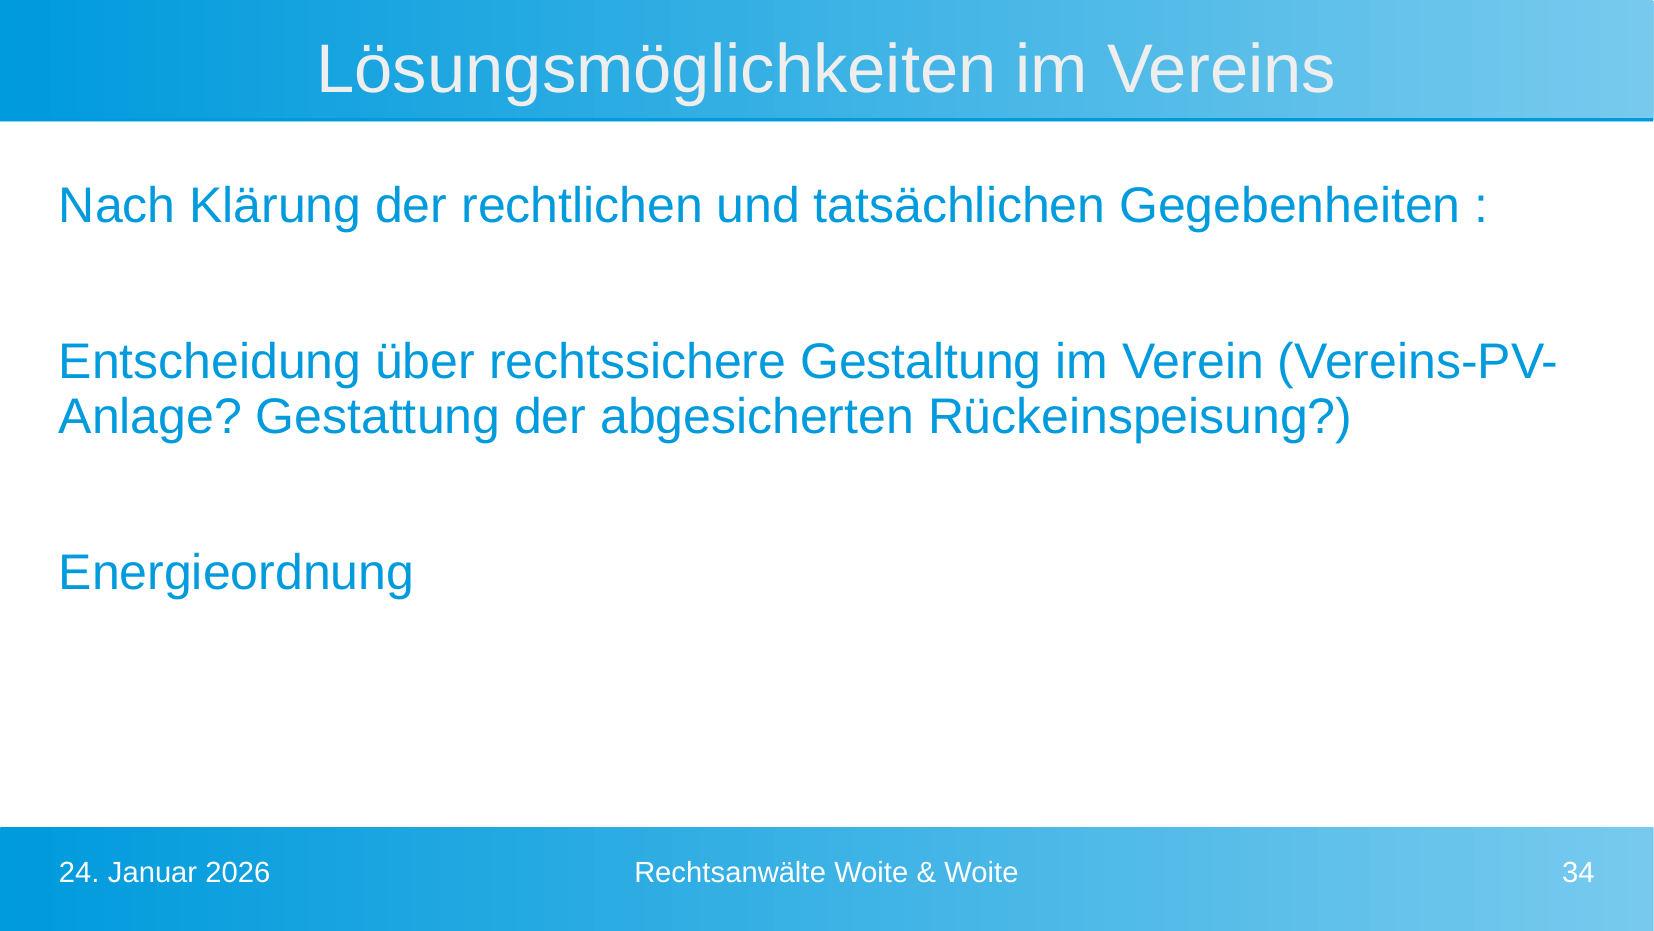

# Lösungsmöglichkeiten im Vereins
Nach Klärung der rechtlichen und tatsächlichen Gegebenheiten :
Entscheidung über rechtssichere Gestaltung im Verein (Vereins-PV-Anlage? Gestattung der abgesicherten Rückeinspeisung?)
Energieordnung
34